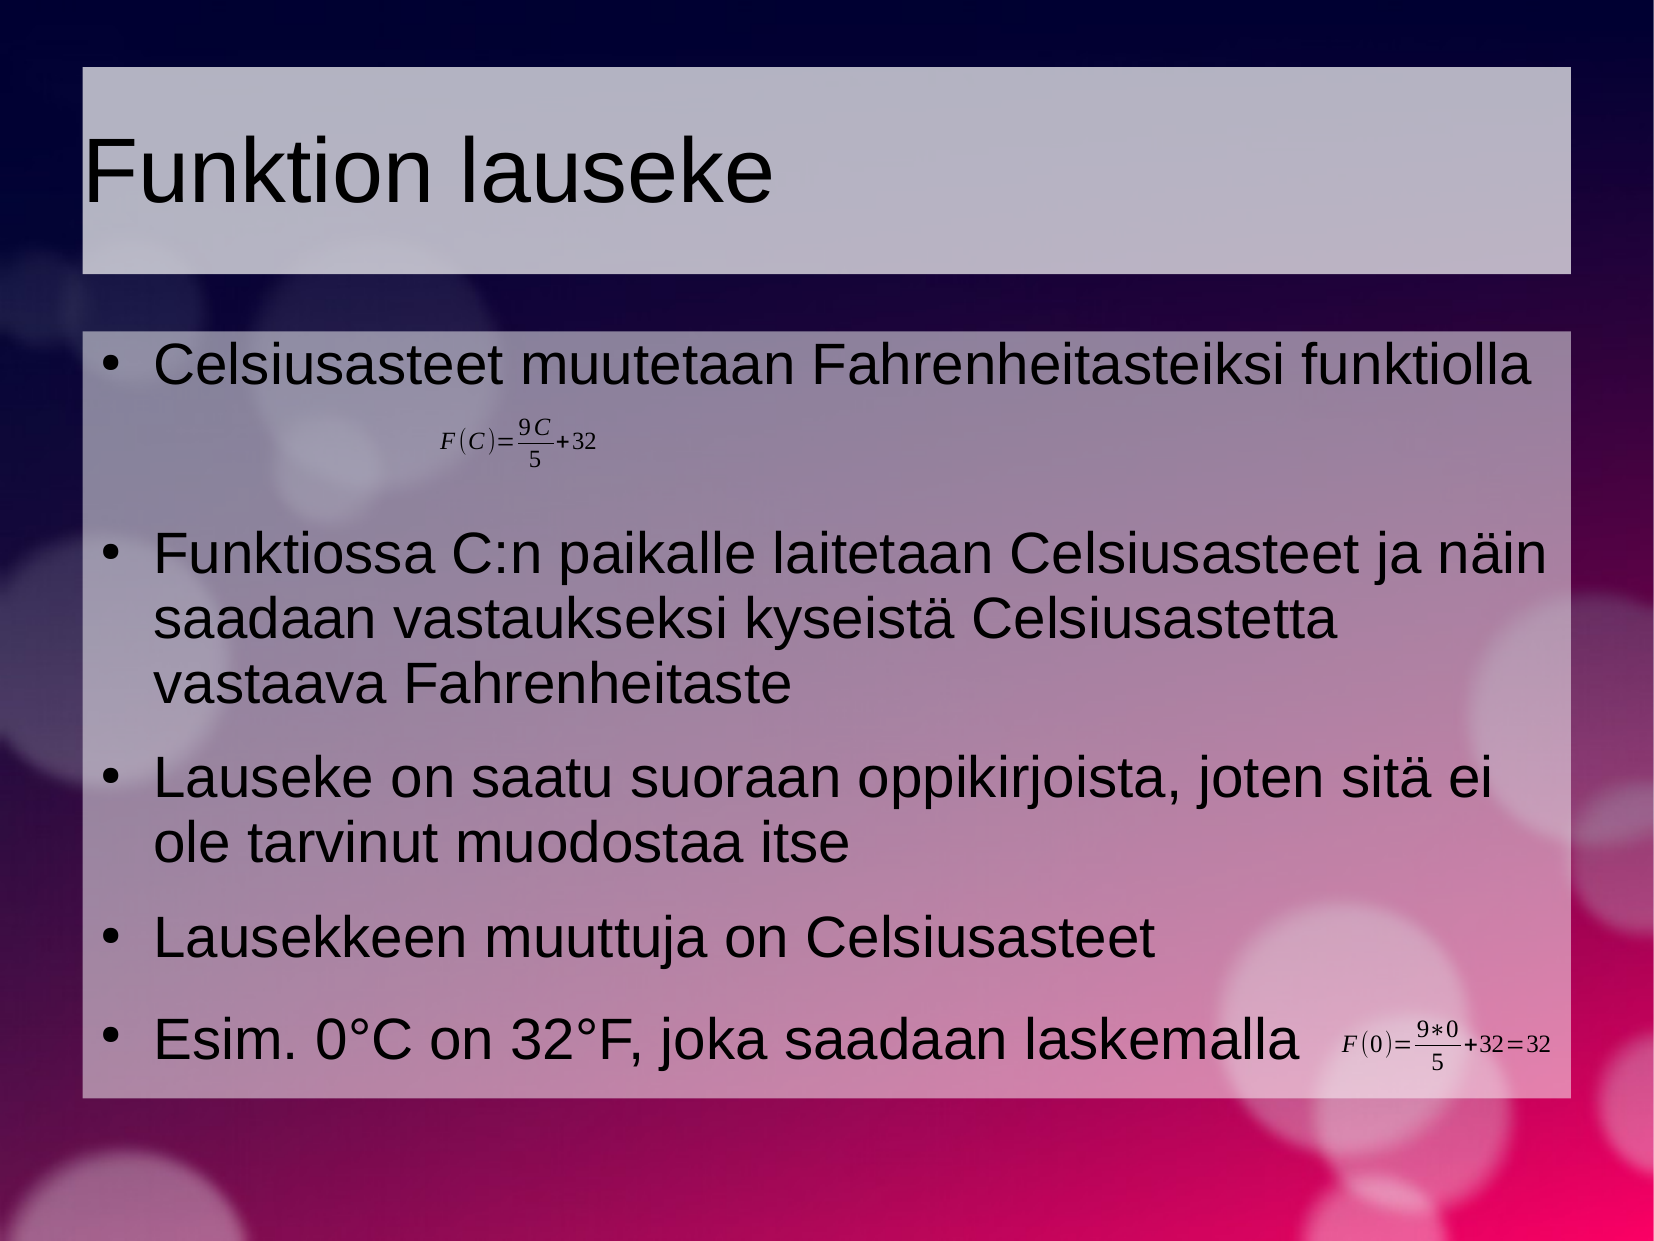

# Funktion lauseke
Celsiusasteet muutetaan Fahrenheitasteiksi funktiolla
Funktiossa C:n paikalle laitetaan Celsiusasteet ja näin saadaan vastaukseksi kyseistä Celsiusastetta vastaava Fahrenheitaste
Lauseke on saatu suoraan oppikirjoista, joten sitä ei ole tarvinut muodostaa itse
Lausekkeen muuttuja on Celsiusasteet
Esim. 0°C on 32°F, joka saadaan laskemalla